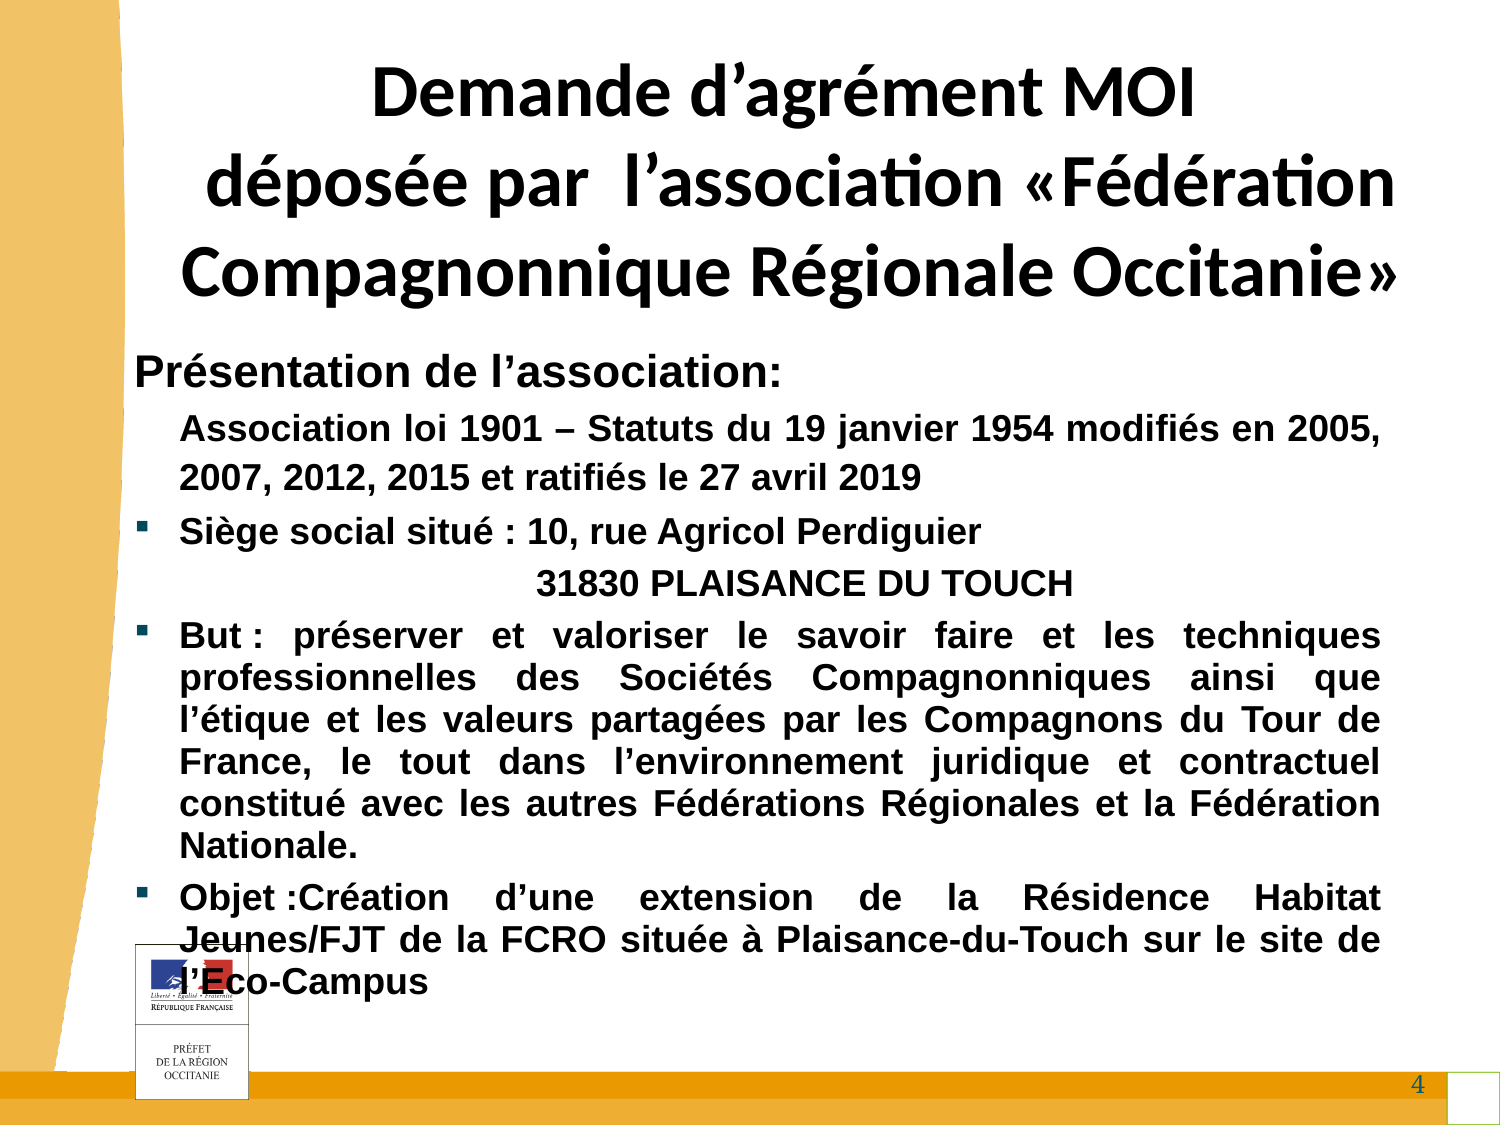

# Demande d’agrément MOI déposée par l’association «Fédération Compagnonnique Régionale Occitanie»
Présentation de l’association:
Association loi 1901 – Statuts du 19 janvier 1954 modifiés en 2005, 2007, 2012, 2015 et ratifiés le 27 avril 2019
Siège social situé : 10, rue Agricol Perdiguier
 31830 PLAISANCE DU TOUCH
But : préserver et valoriser le savoir faire et les techniques professionnelles des Sociétés Compagnonniques ainsi que l’étique et les valeurs partagées par les Compagnons du Tour de France, le tout dans l’environnement juridique et contractuel constitué avec les autres Fédérations Régionales et la Fédération Nationale.
Objet :Création d’une extension de la Résidence Habitat Jeunes/FJT de la FCRO située à Plaisance-du-Touch sur le site de l’Eco-Campus